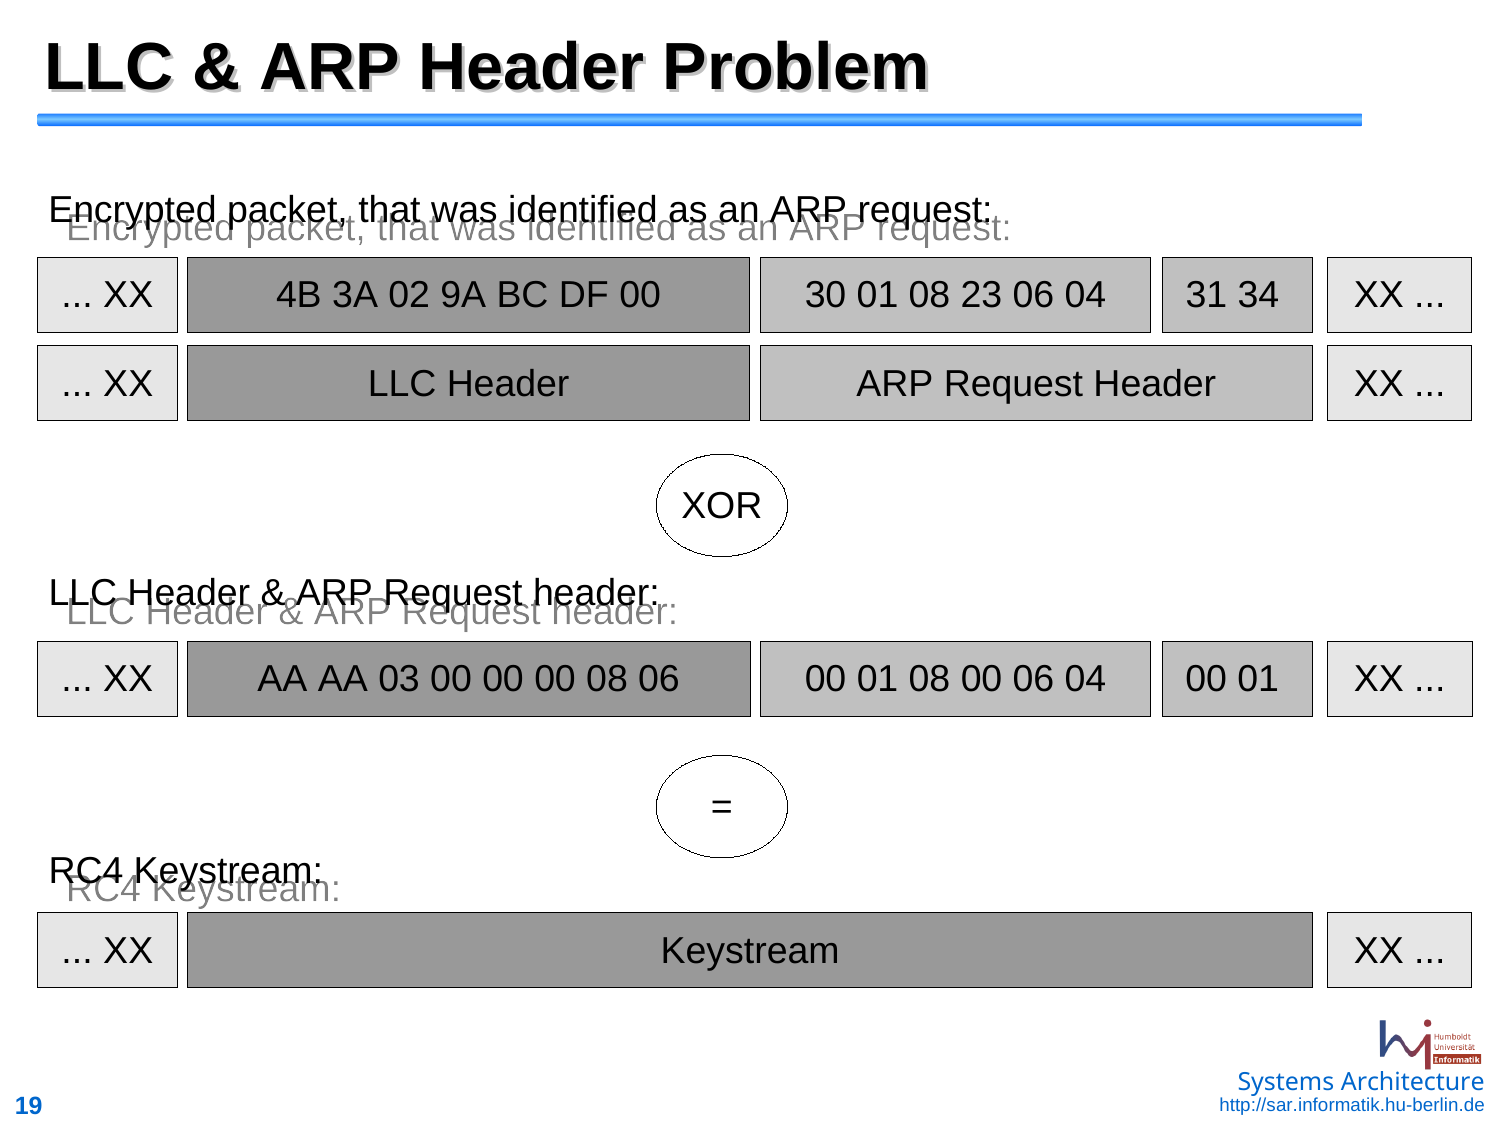

# LLC & ARP Header Problem
Encrypted packet, that was identified as an ARP request:
... XX
4B 3A 02 9A BC DF 00
30 01 08 23 06 04
31 34
XX ...
... XX
LLC Header
ARP Request Header
XX ...
XOR
LLC Header & ARP Request header:
... XX
AA AA 03 00 00 00 08 06
00 01 08 00 06 04
00 01
XX ...
=
RC4 Keystream:
... XX
Keystream
XX ...